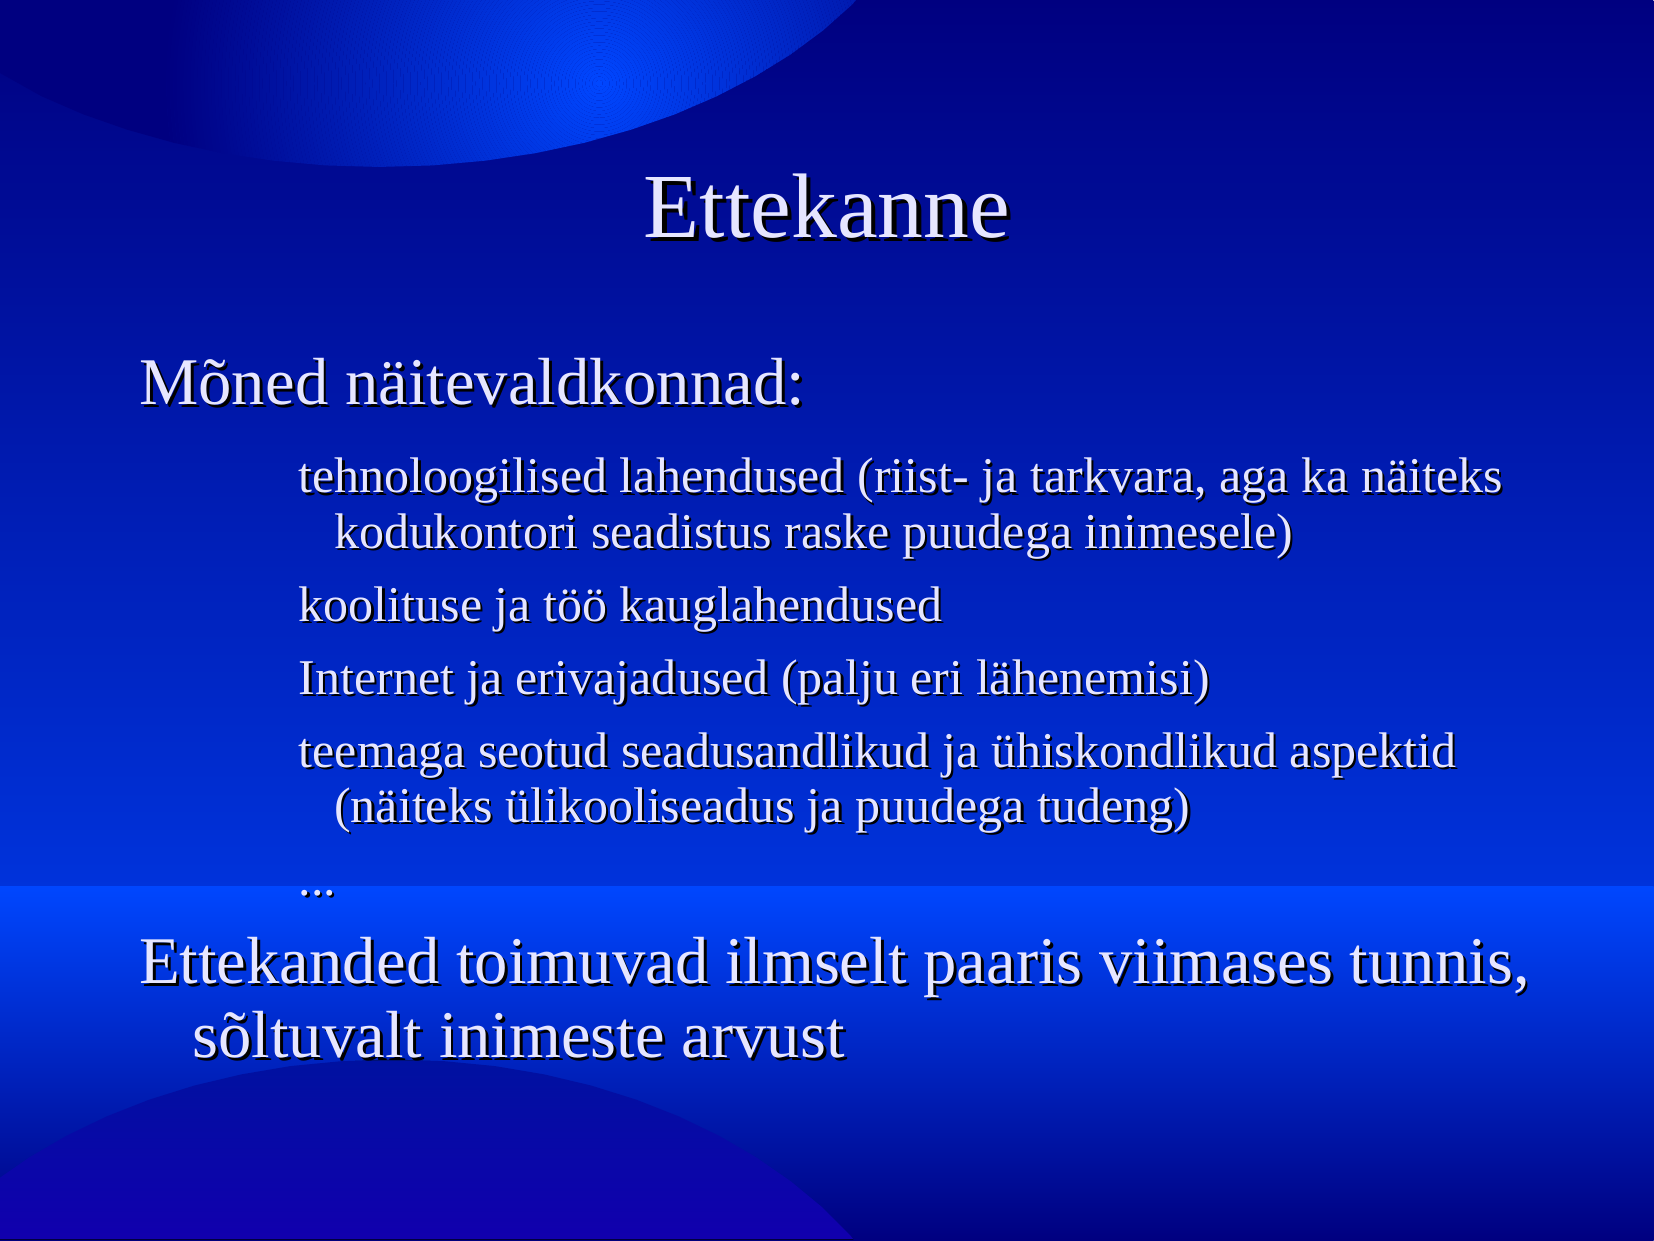

# Ettekanne
Mõned näitevaldkonnad:
tehnoloogilised lahendused (riist- ja tarkvara, aga ka näiteks kodukontori seadistus raske puudega inimesele)
koolituse ja töö kauglahendused
Internet ja erivajadused (palju eri lähenemisi)
teemaga seotud seadusandlikud ja ühiskondlikud aspektid (näiteks ülikooliseadus ja puudega tudeng)
...
Ettekanded toimuvad ilmselt paaris viimases tunnis, sõltuvalt inimeste arvust